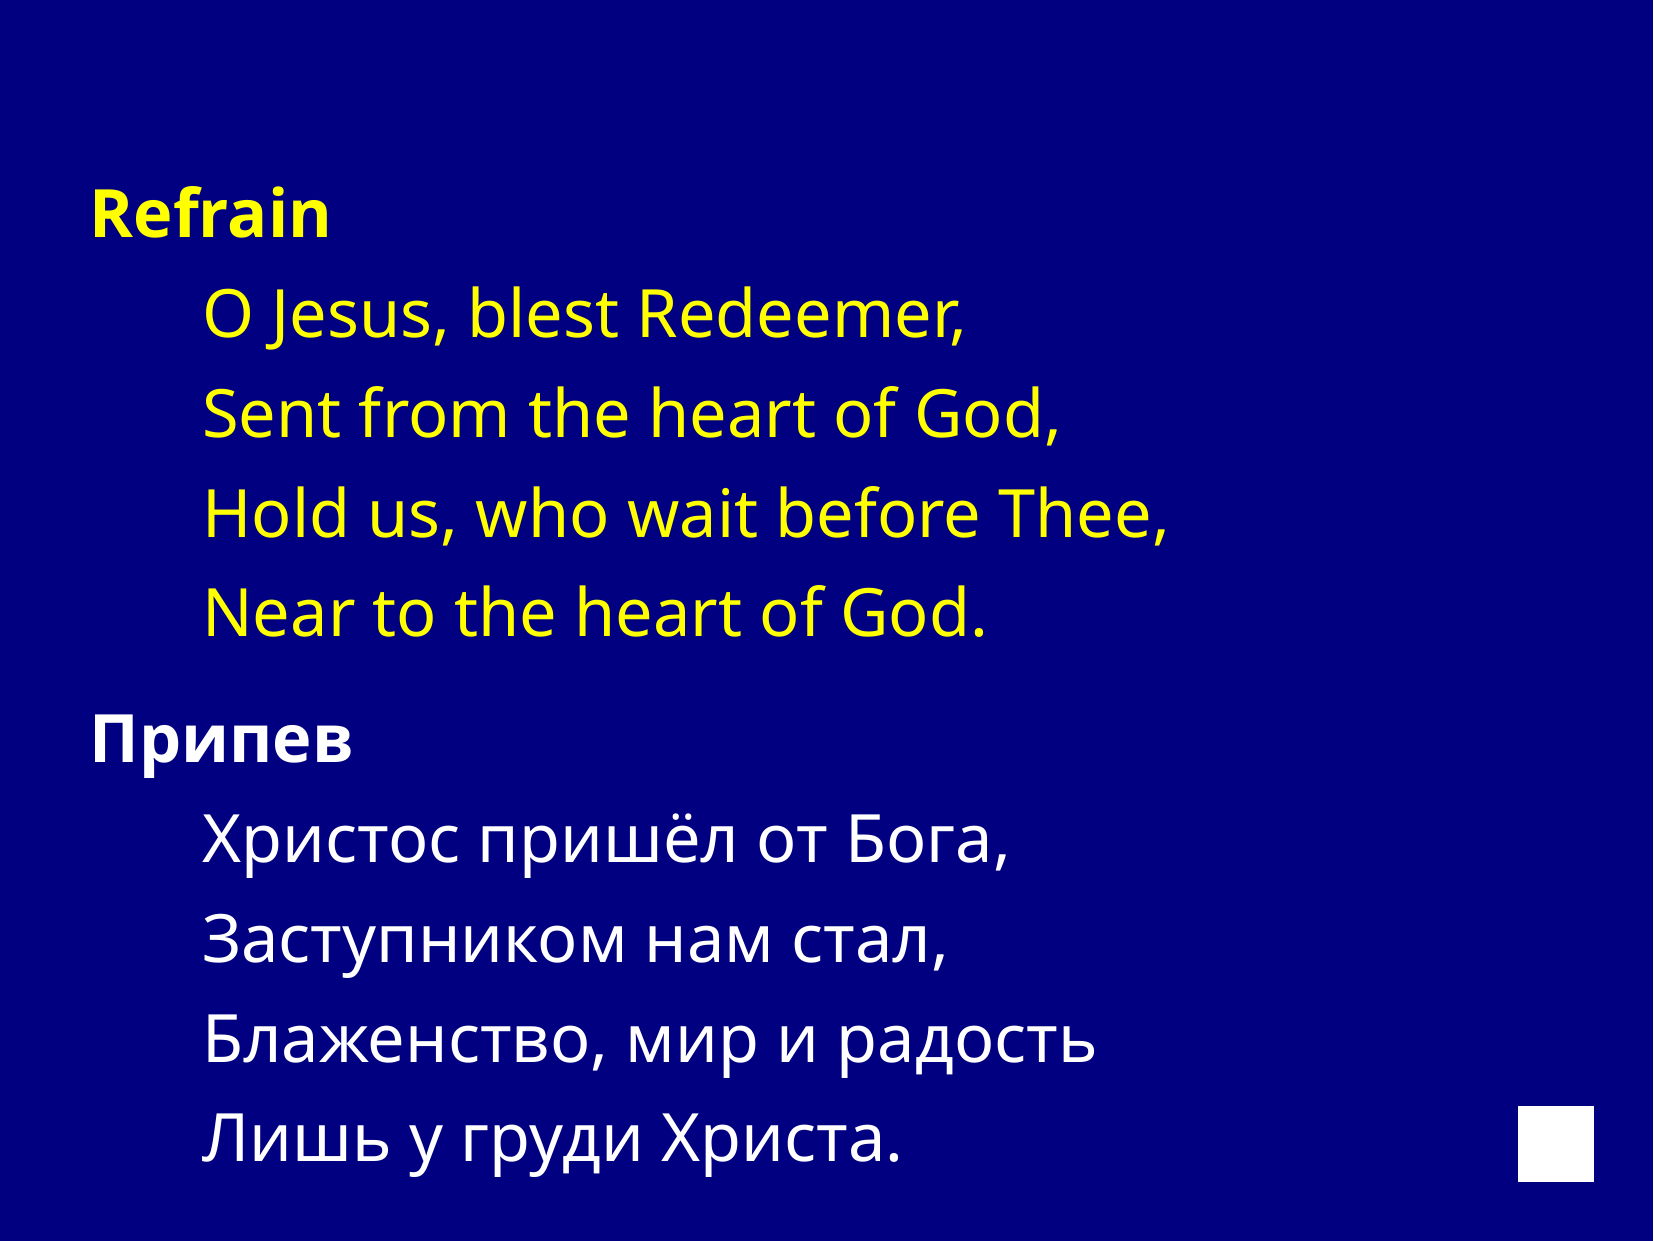

Refrain
	O Jesus, blest Redeemer,
	Sent from the heart of God,
	Hold us, who wait before Thee,
	Near to the heart of God.
Припев
	Христос пришёл от Бога,
	Заступником нам стал,
	Блаженство, мир и радость
	Лишь у груди Христа.